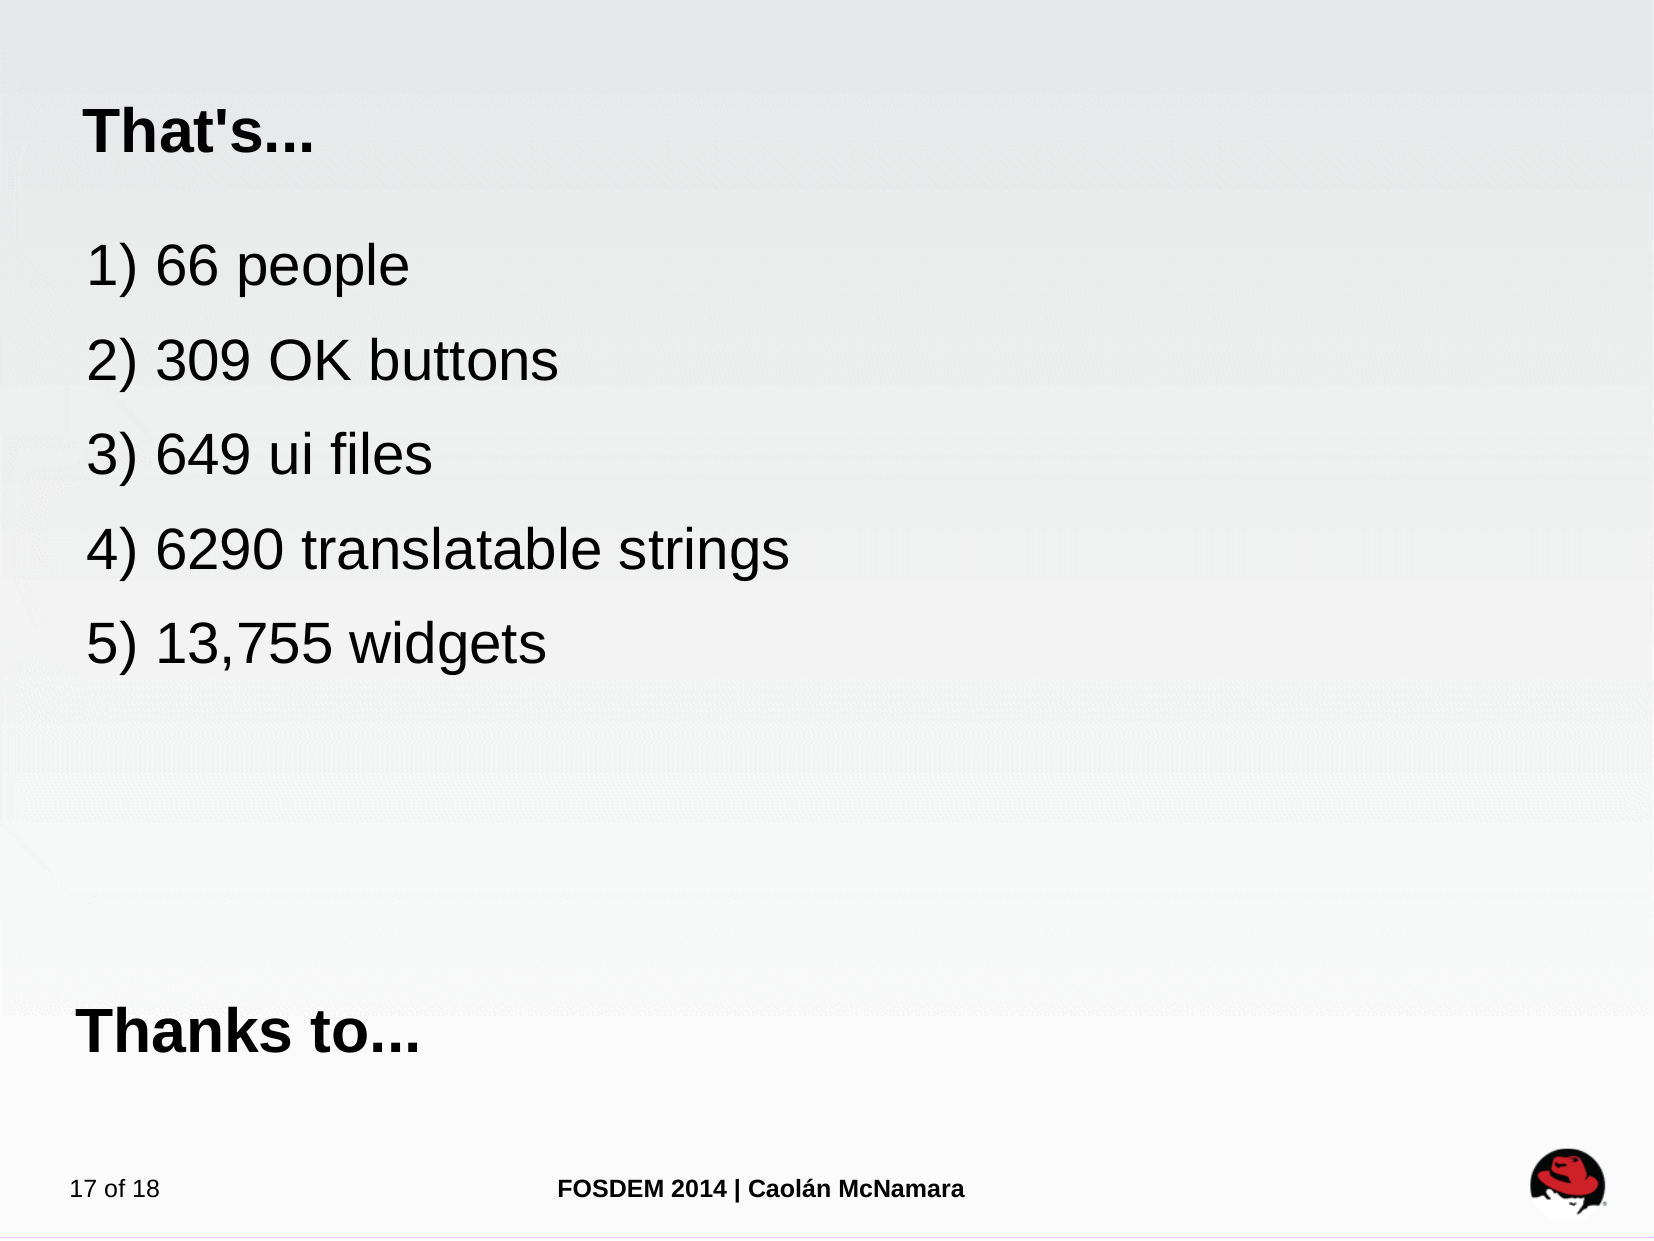

# That's...
 66 people
 309 OK buttons
 649 ui files
 6290 translatable strings
 13,755 widgets
Thanks to...